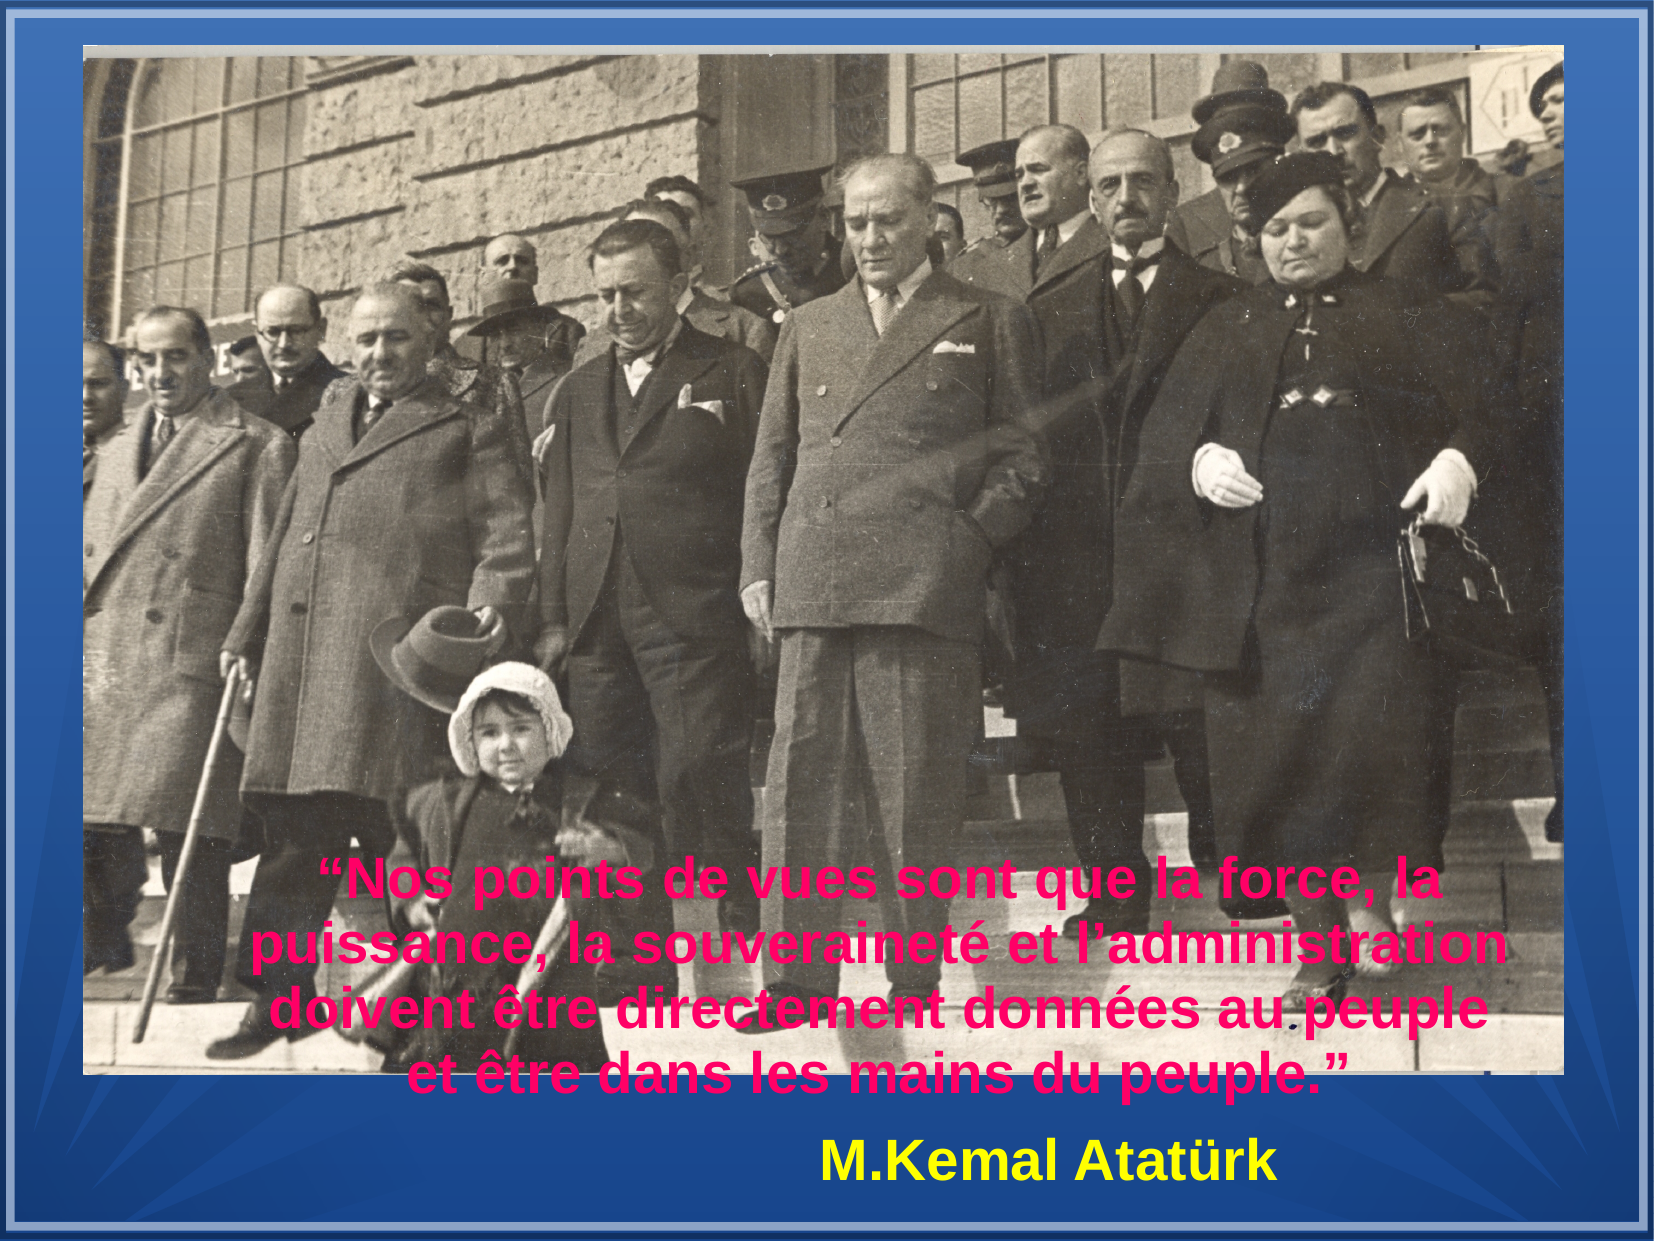

# “Nos points de vues sont que la force, la puissance, la souveraineté et l’administration doivent être directement données au peuple et être dans les mains du peuple.”
M.Kemal Atatürk